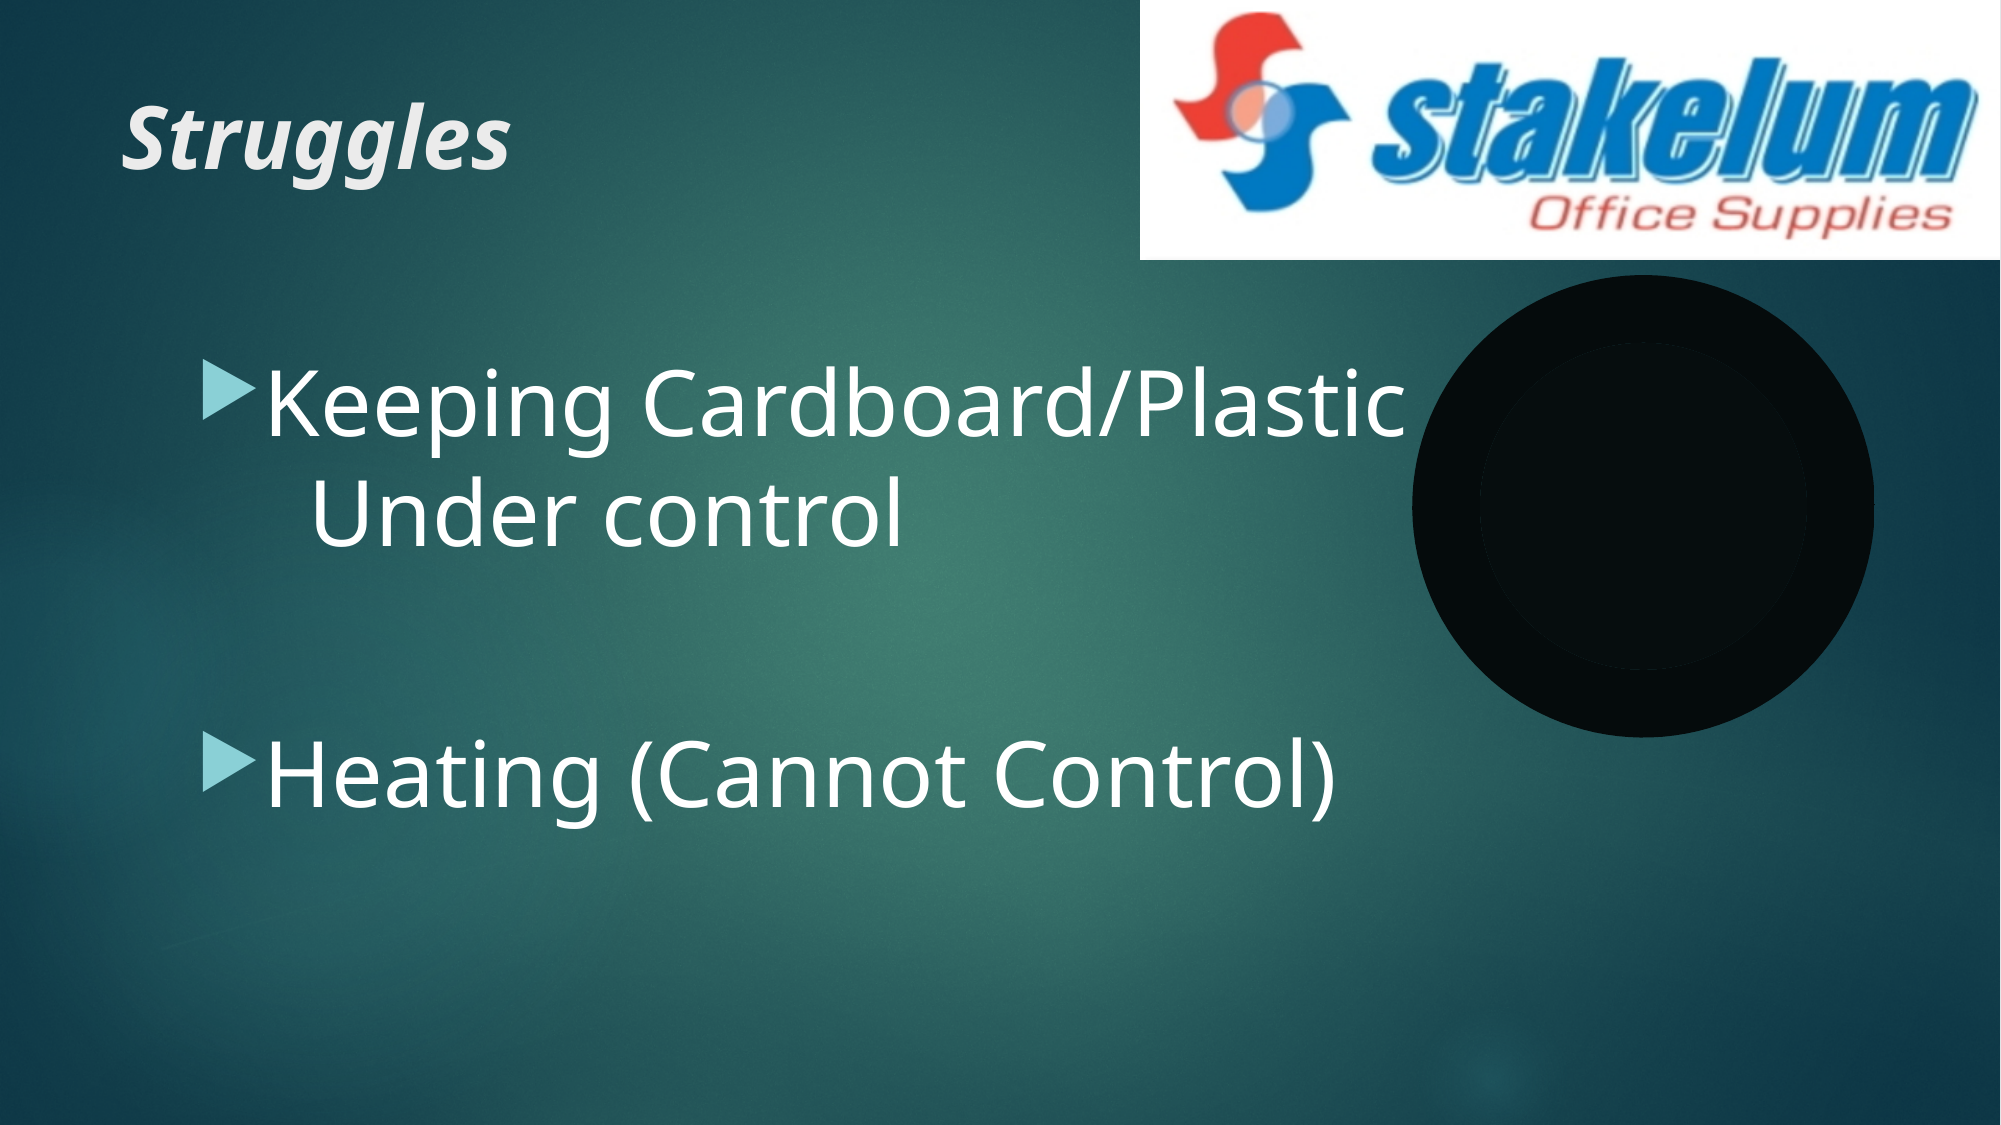

# Struggles
Keeping Cardboard/Plastic Under control
Heating (Cannot Control)